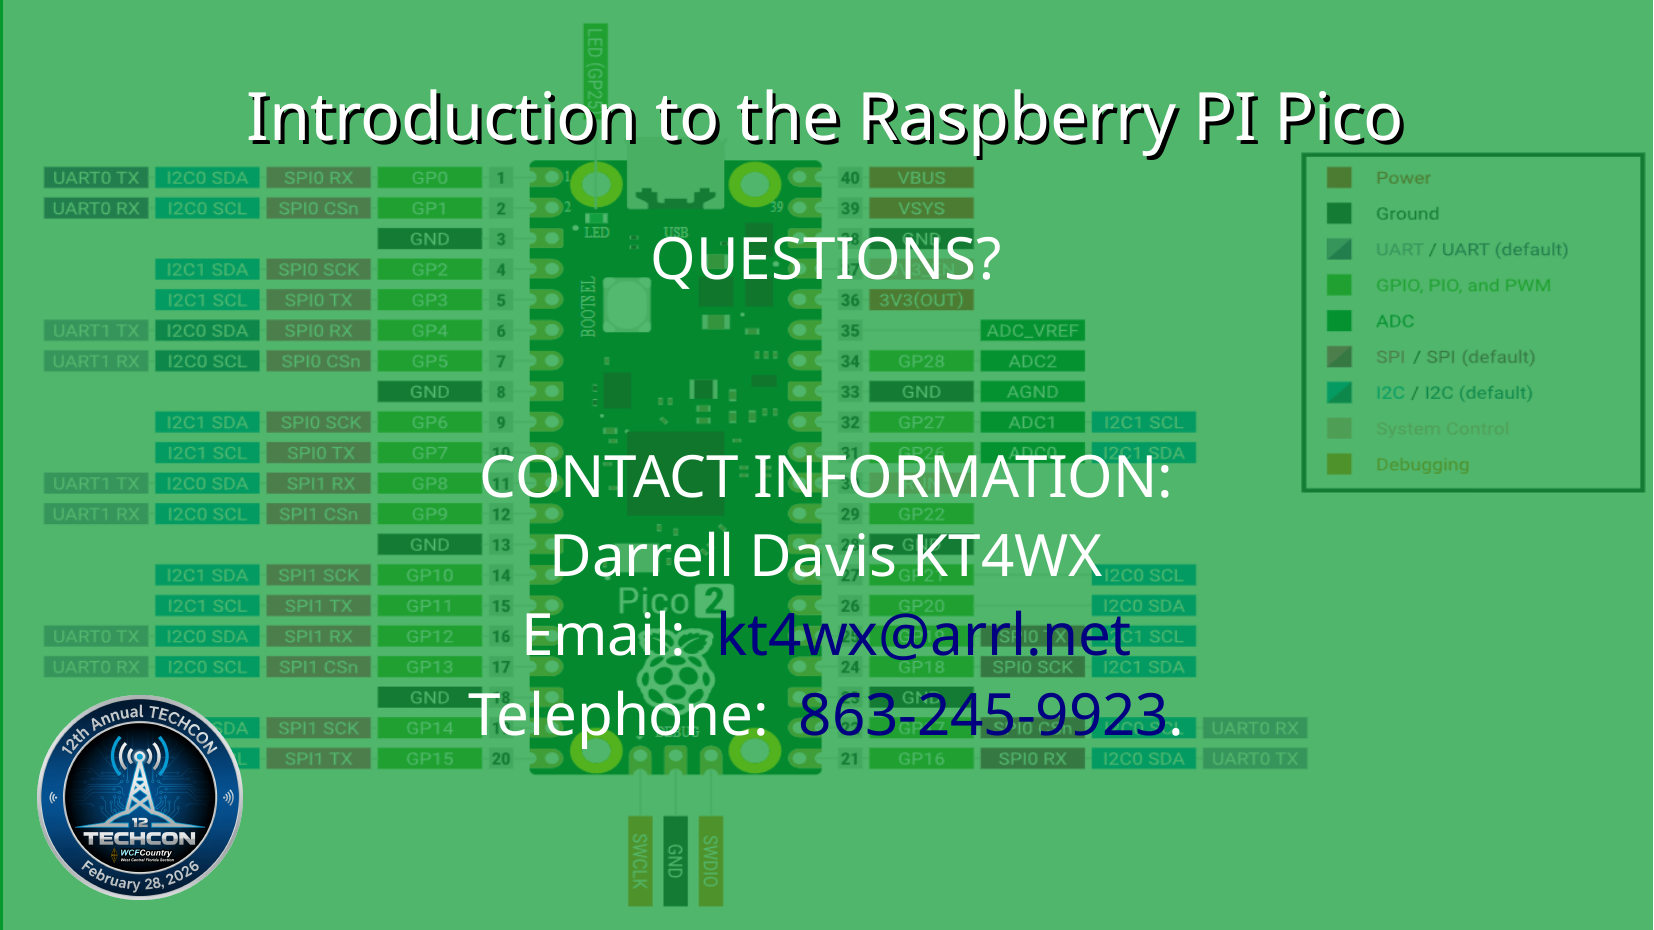

# Introduction to the Raspberry PI Pico
QUESTIONS?
CONTACT INFORMATION:
Darrell Davis KT4WX
Email: kt4wx@arrl.net
Telephone: 863-245-9923.